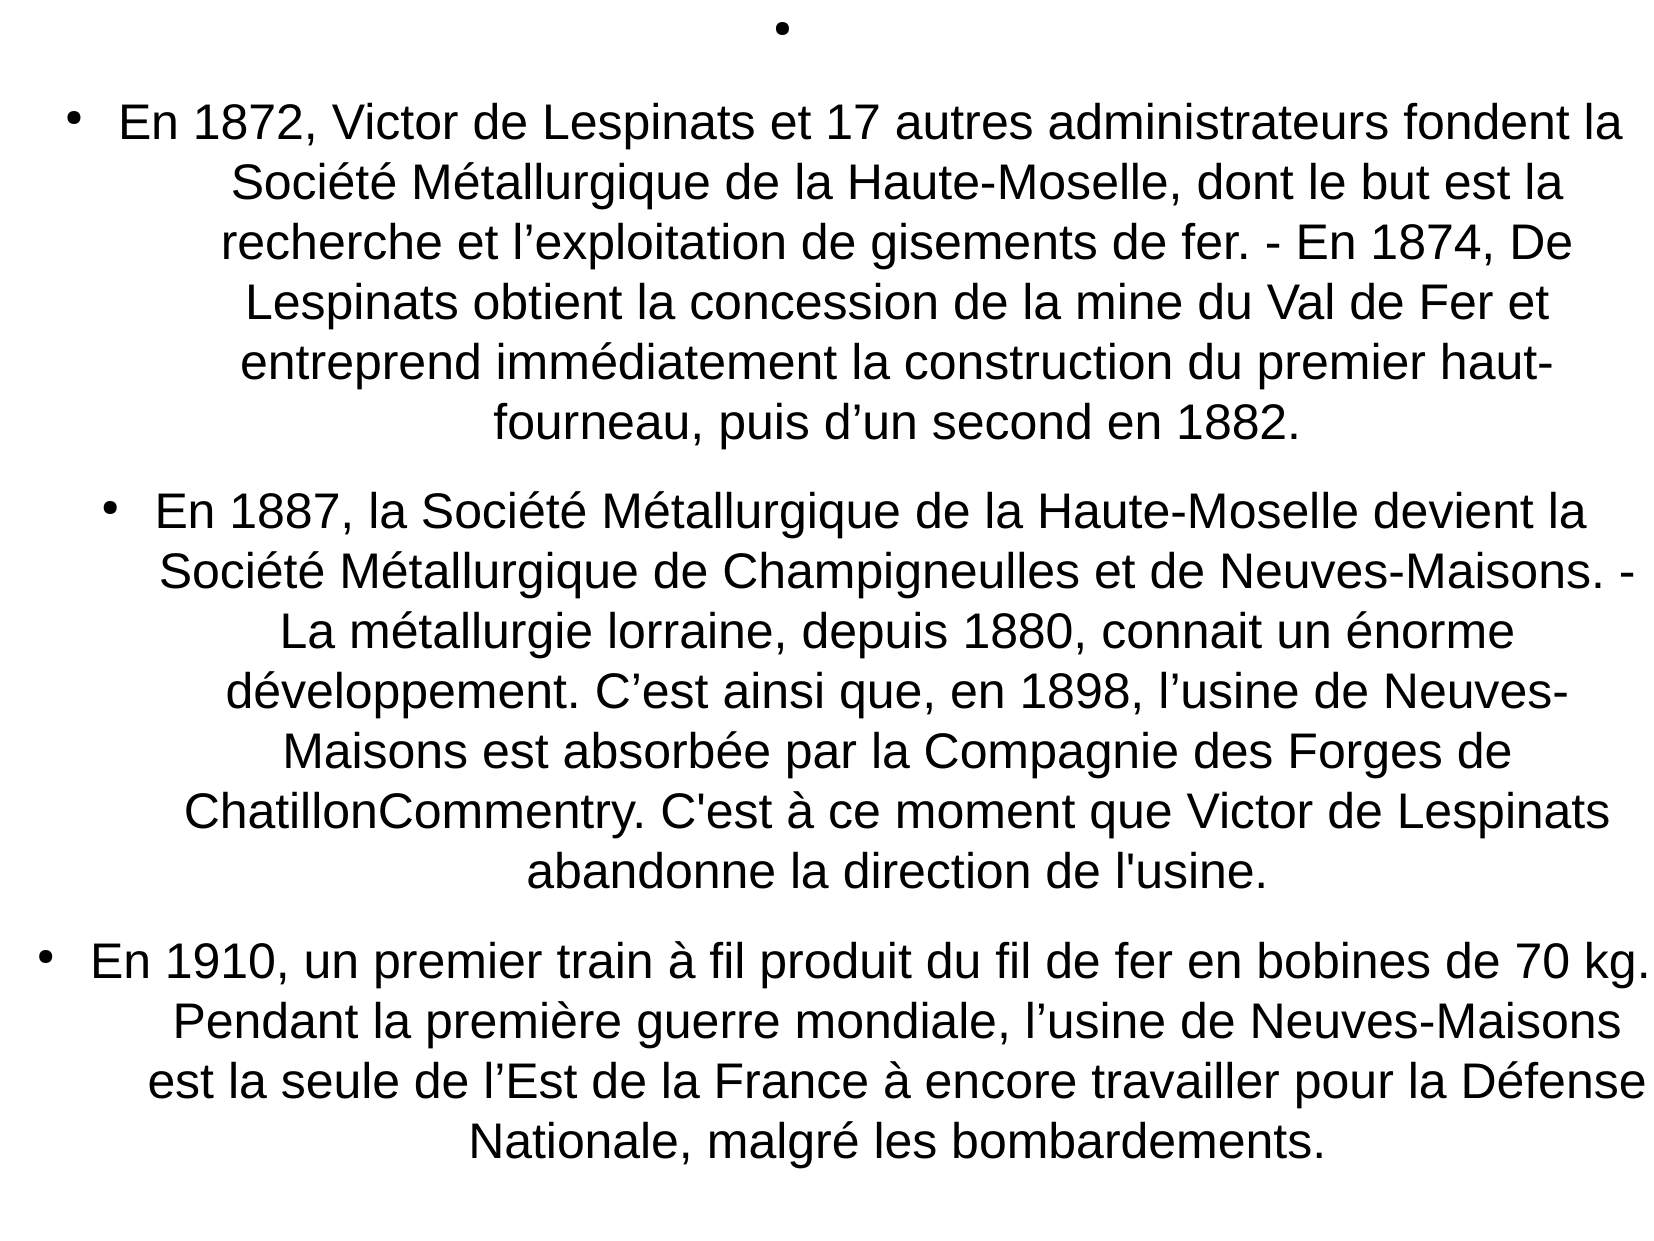

# En 1872, Victor de Lespinats et 17 autres administrateurs fondent la Société Métallurgique de la Haute-Moselle, dont le but est la recherche et l’exploitation de gisements de fer. - En 1874, De Lespinats obtient la concession de la mine du Val de Fer et entreprend immédiatement la construction du premier haut-fourneau, puis d’un second en 1882.
En 1887, la Société Métallurgique de la Haute-Moselle devient la Société Métallurgique de Champigneulles et de Neuves-Maisons. - La métallurgie lorraine, depuis 1880, connait un énorme développement. C’est ainsi que, en 1898, l’usine de Neuves-Maisons est absorbée par la Compagnie des Forges de ChatillonCommentry. C'est à ce moment que Victor de Lespinats abandonne la direction de l'usine.
En 1910, un premier train à fil produit du fil de fer en bobines de 70 kg. Pendant la première guerre mondiale, l’usine de Neuves-Maisons est la seule de l’Est de la France à encore travailler pour la Défense Nationale, malgré les bombardements.